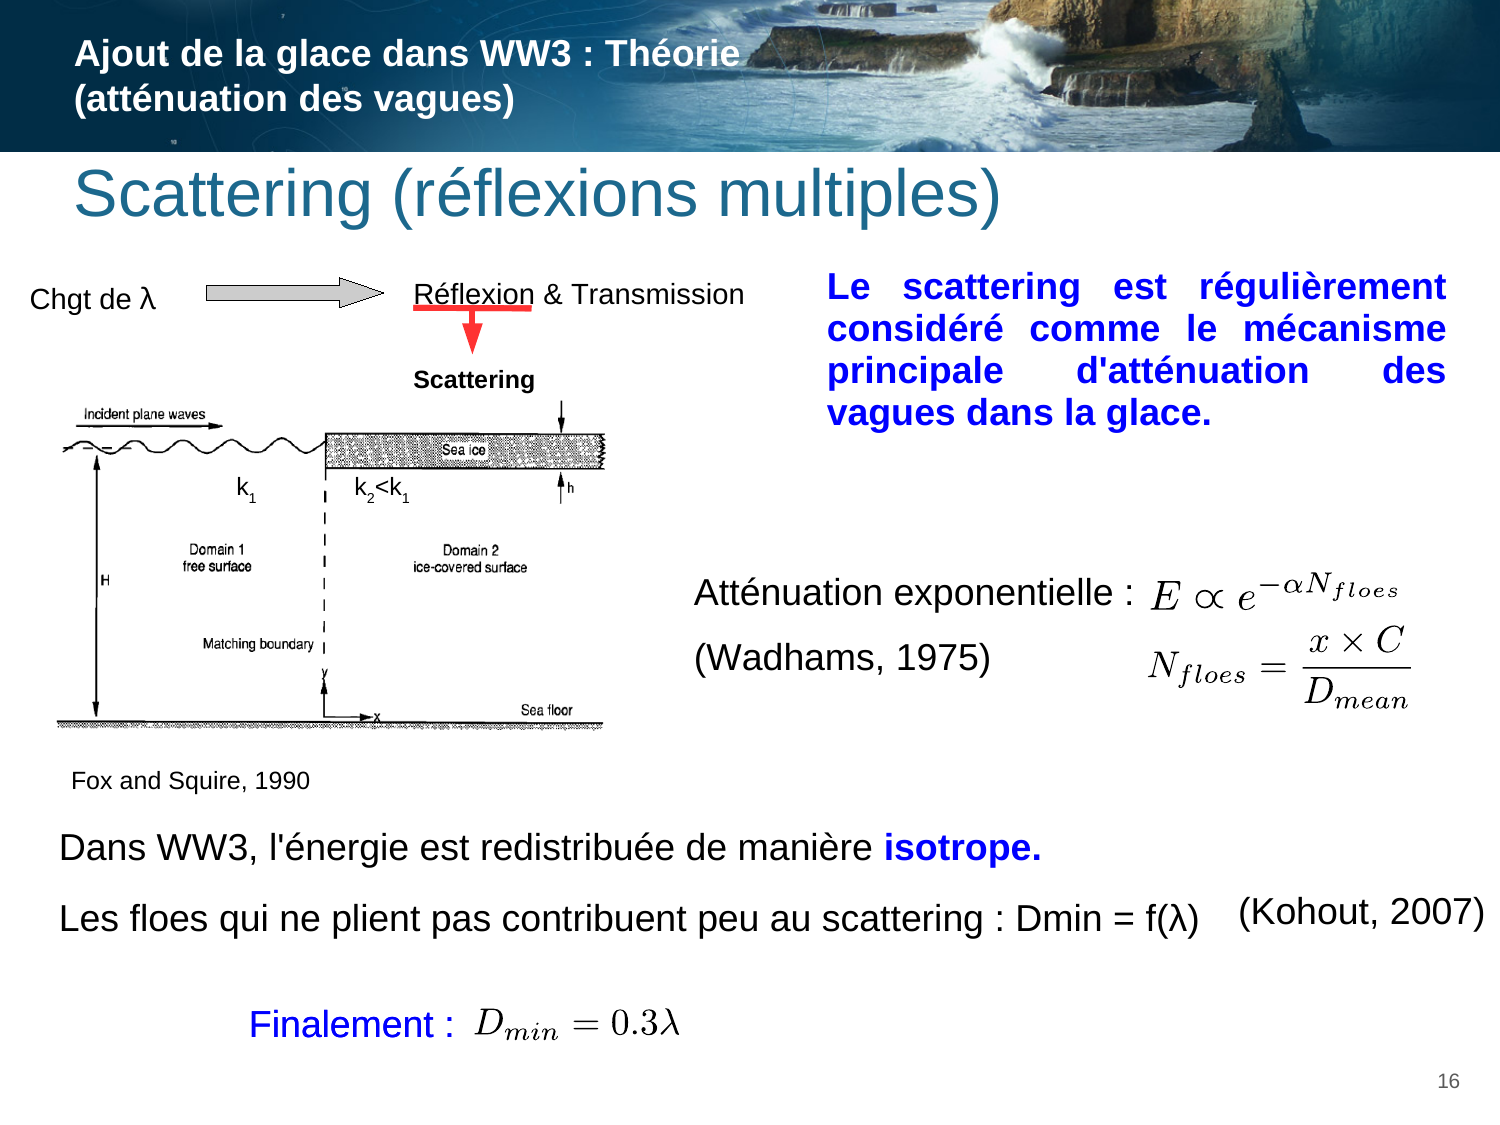

Ajout de la glace dans WW3 : Théorie
(atténuation des vagues)
# Scattering (réflexions multiples)
Le scattering est régulièrement considéré comme le mécanisme principale d'atténuation des vagues dans la glace.
Réflexion & Transmission
Chgt de λ
Scattering
k1
k2<k1
Atténuation exponentielle :
(Wadhams, 1975)
Fox and Squire, 1990
Dans WW3, l'énergie est redistribuée de manière isotrope.
(Kohout, 2007)
Les floes qui ne plient pas contribuent peu au scattering : Dmin = f(λ)
Finalement :
Finalement :
16